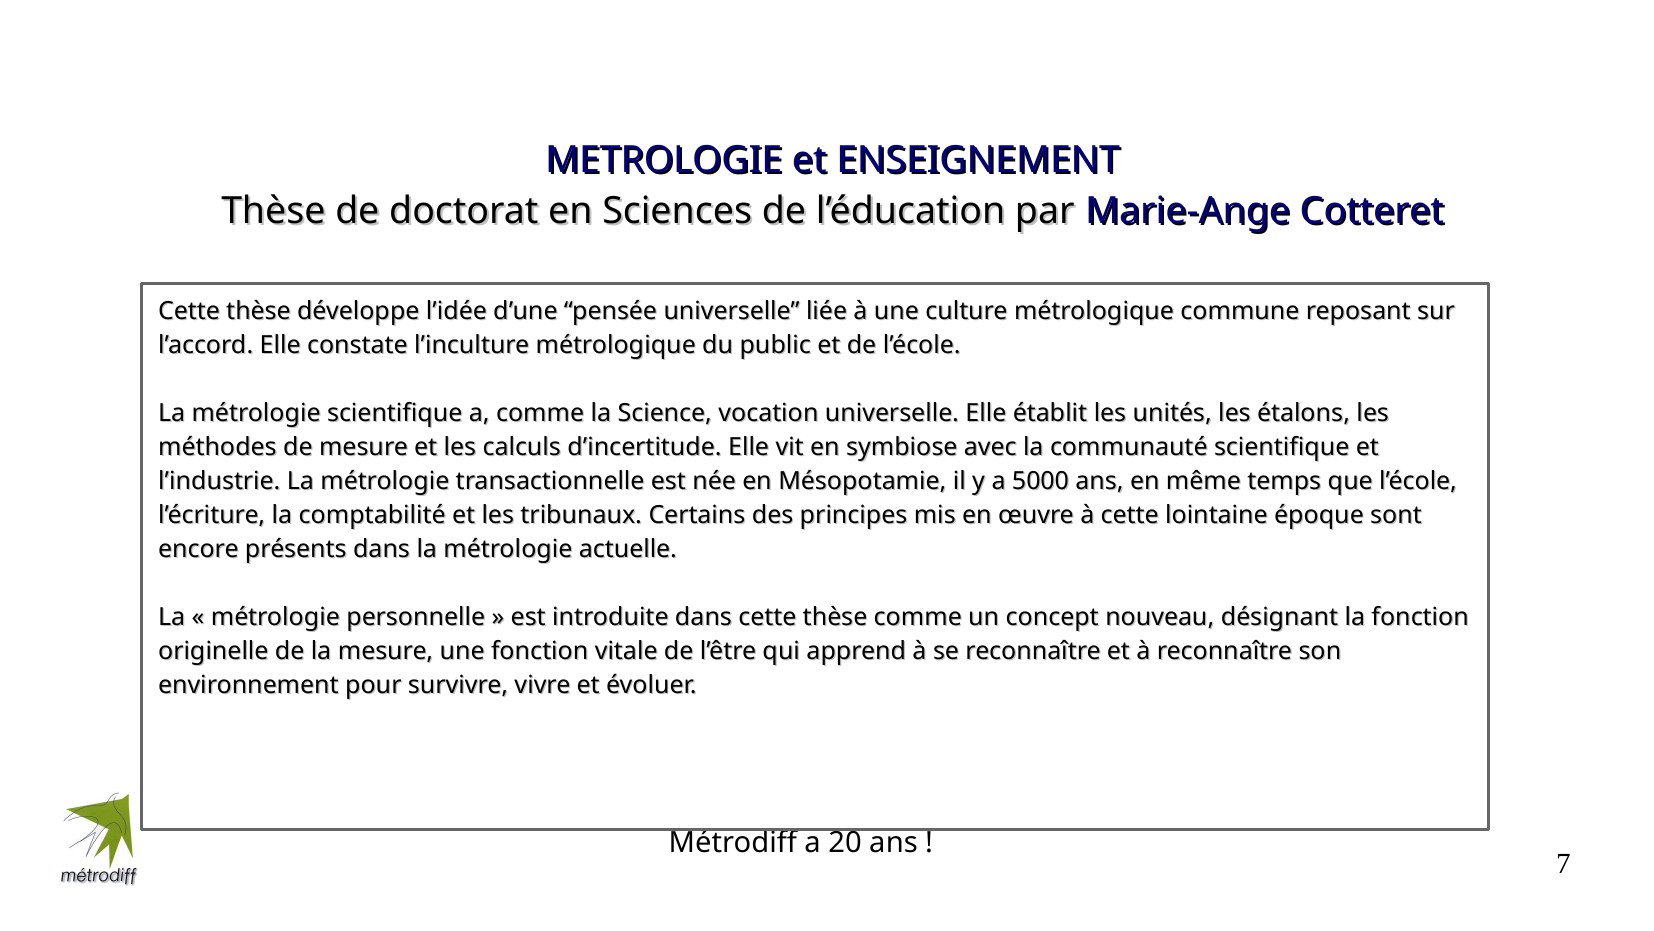

METROLOGIE et ENSEIGNEMENT
Thèse de doctorat en Sciences de l’éducation par Marie-Ange Cotteret
Cette thèse développe l’idée d’une “pensée universelle” liée à une culture métrologique commune reposant sur l’accord. Elle constate l’inculture métrologique du public et de l’école.
La métrologie scientifique a, comme la Science, vocation universelle. Elle établit les unités, les étalons, les méthodes de mesure et les calculs d’incertitude. Elle vit en symbiose avec la communauté scientifique et l’industrie. La métrologie transactionnelle est née en Mésopotamie, il y a 5000 ans, en même temps que l’école, l’écriture, la comptabilité et les tribunaux. Certains des principes mis en œuvre à cette lointaine époque sont encore présents dans la métrologie actuelle.
La « métrologie personnelle » est introduite dans cette thèse comme un concept nouveau, désignant la fonction originelle de la mesure, une fonction vitale de l’être qui apprend à se reconnaître et à reconnaître son environnement pour survivre, vivre et évoluer.
 Métrodiff a 20 ans !
7